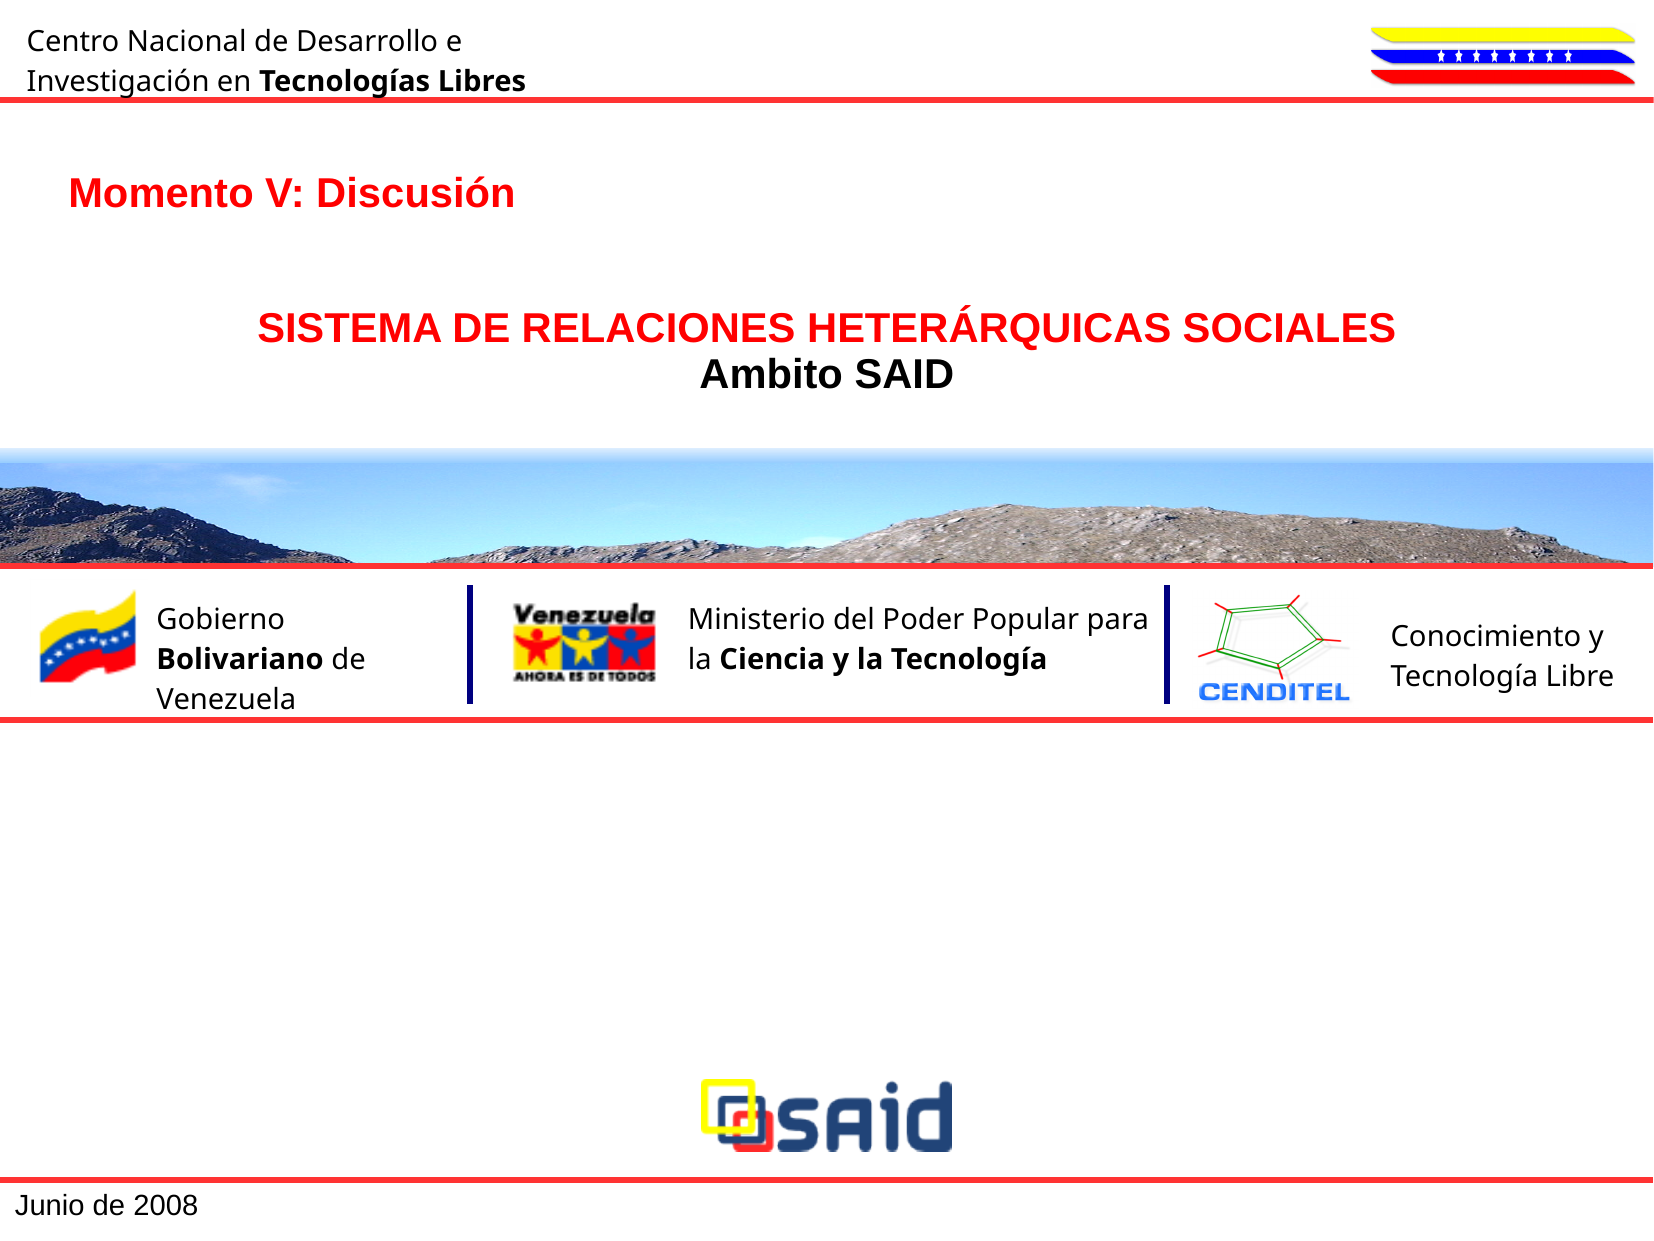

Momento V: Discusión
SISTEMA DE RELACIONES HETERÁRQUICAS SOCIALES
Ambito SAID
Gobierno Bolivariano de Venezuela
Ministerio del Poder Popular para la Ciencia y la Tecnología
Conocimiento y Tecnología Libre